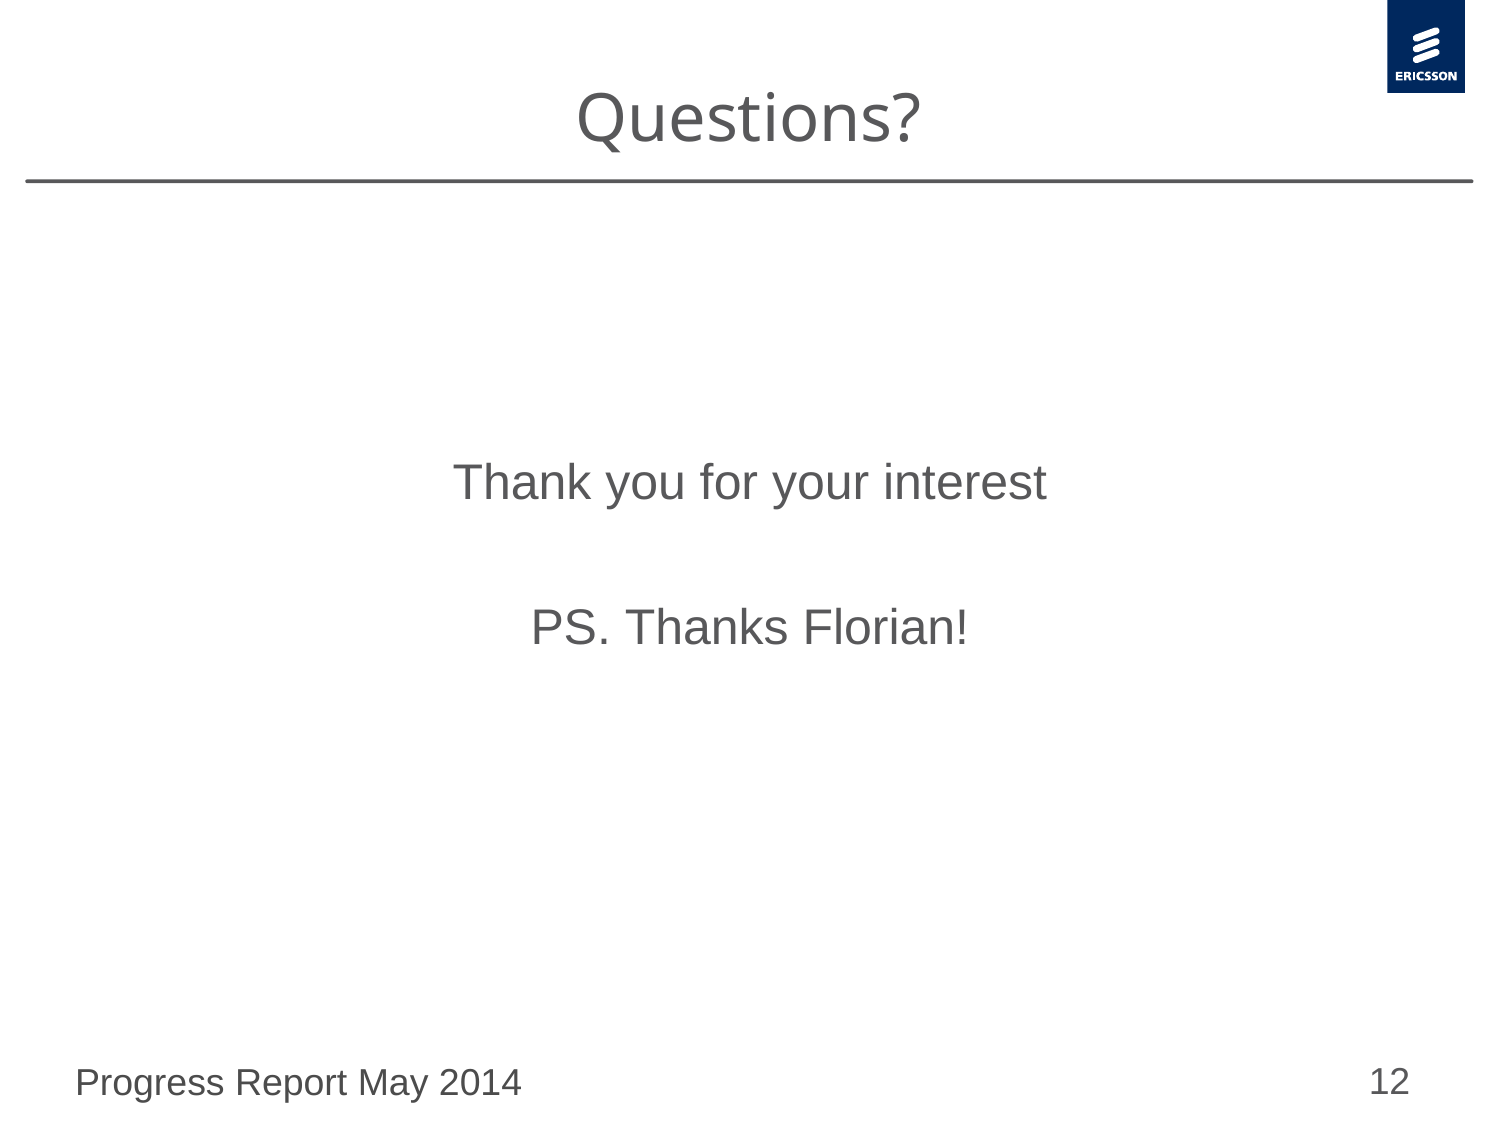

# Questions?
Thank you for your interest
PS. Thanks Florian!
Progress Report May 2014